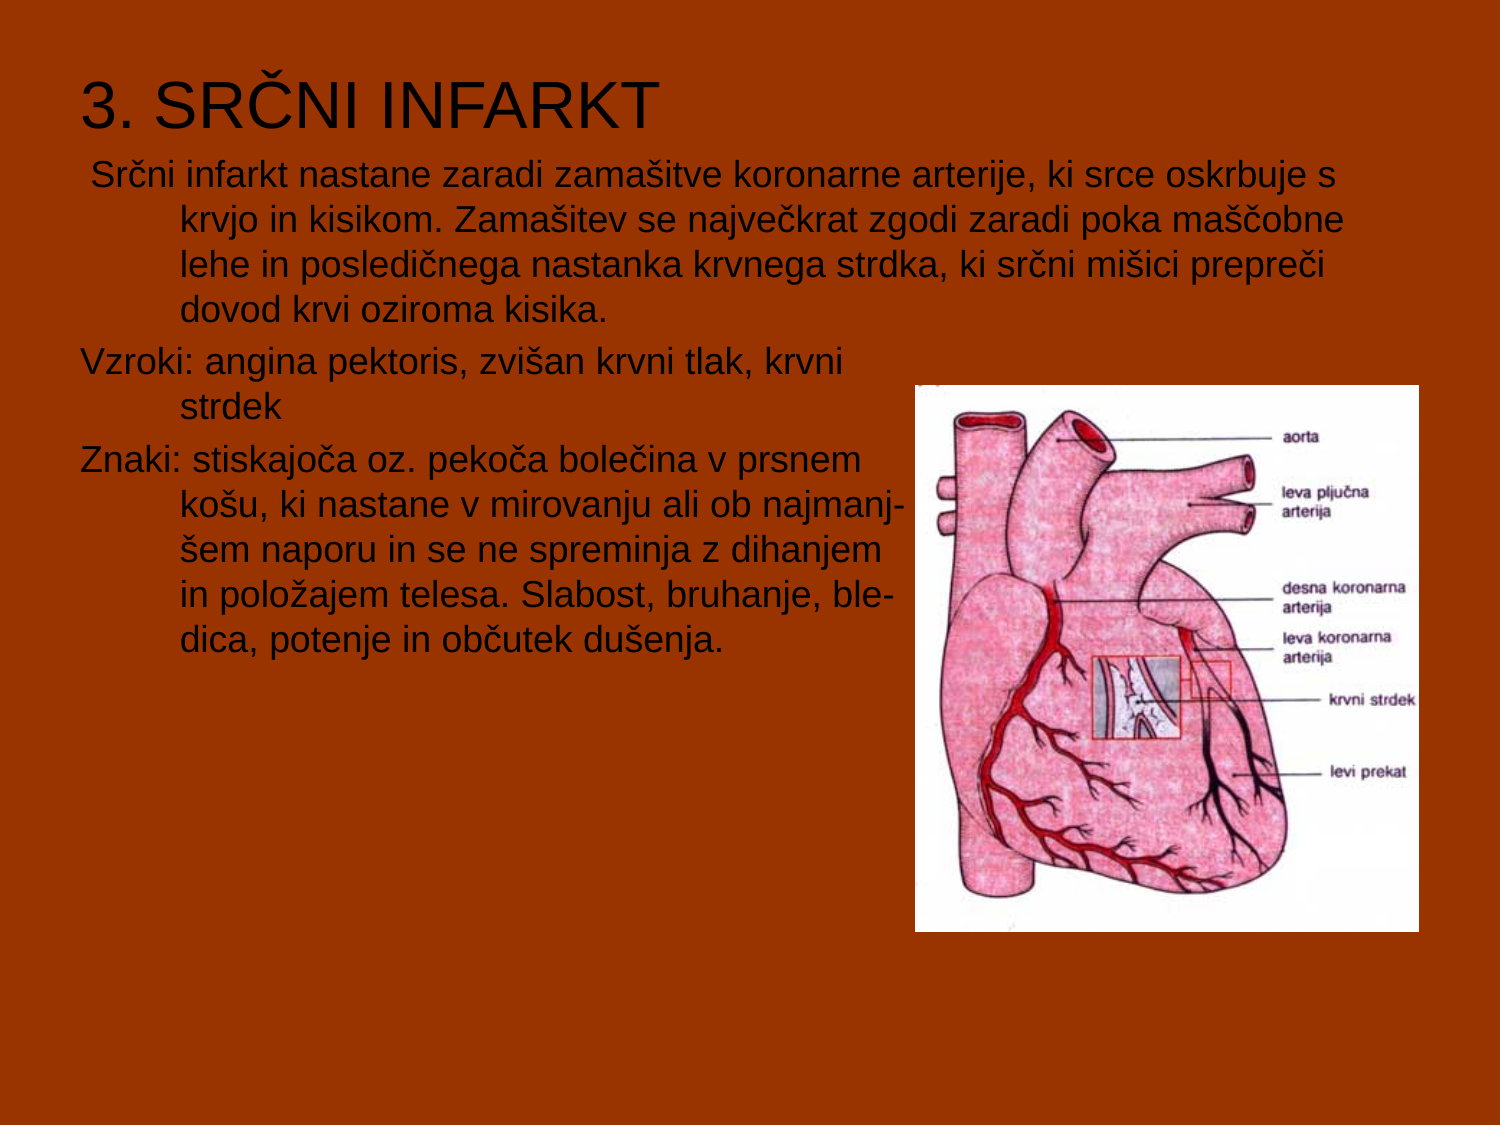

# 3. SRČNI INFARKT
 Srčni infarkt nastane zaradi zamašitve koronarne arterije, ki srce oskrbuje s krvjo in kisikom. Zamašitev se največkrat zgodi zaradi poka maščobne lehe in posledičnega nastanka krvnega strdka, ki srčni mišici prepreči dovod krvi oziroma kisika.
Vzroki: angina pektoris, zvišan krvni tlak, krvni strdek
Znaki: stiskajoča oz. pekoča bolečina v prsnem košu, ki nastane v mirovanju ali ob najmanj- šem naporu in se ne spreminja z dihanjem in položajem telesa. Slabost, bruhanje, ble- dica, potenje in občutek dušenja.